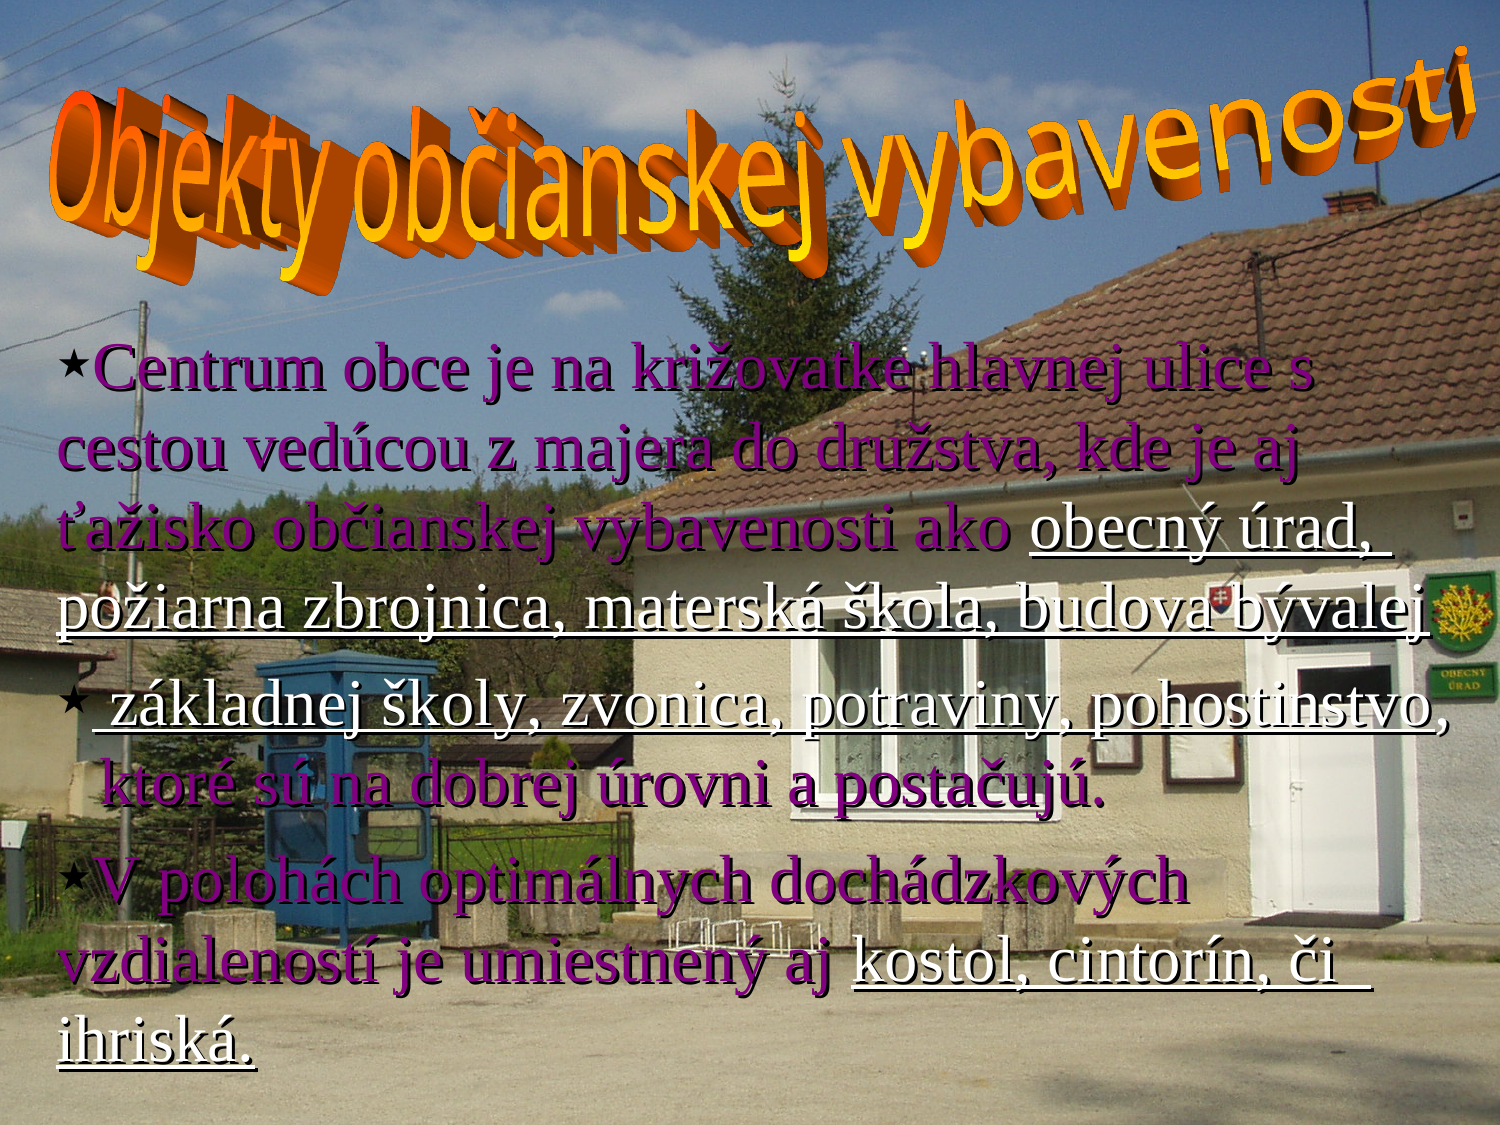

Objekty občianskej vybavenosti
# Centrum obce je na križovatke hlavnej ulice s 	cestou vedúcou z majera do družstva, kde je aj 	ťažisko občianskej vybavenosti ako obecný úrad, 	požiarna zbrojnica, materská škola, budova bývalej
 základnej školy, zvonica, potraviny, pohostinstvo, 	ktoré sú na dobrej úrovni a postačujú.
V polohách optimálnych dochádzkových 	vzdialeností je umiestnený aj kostol, cintorín, či 	ihriská.